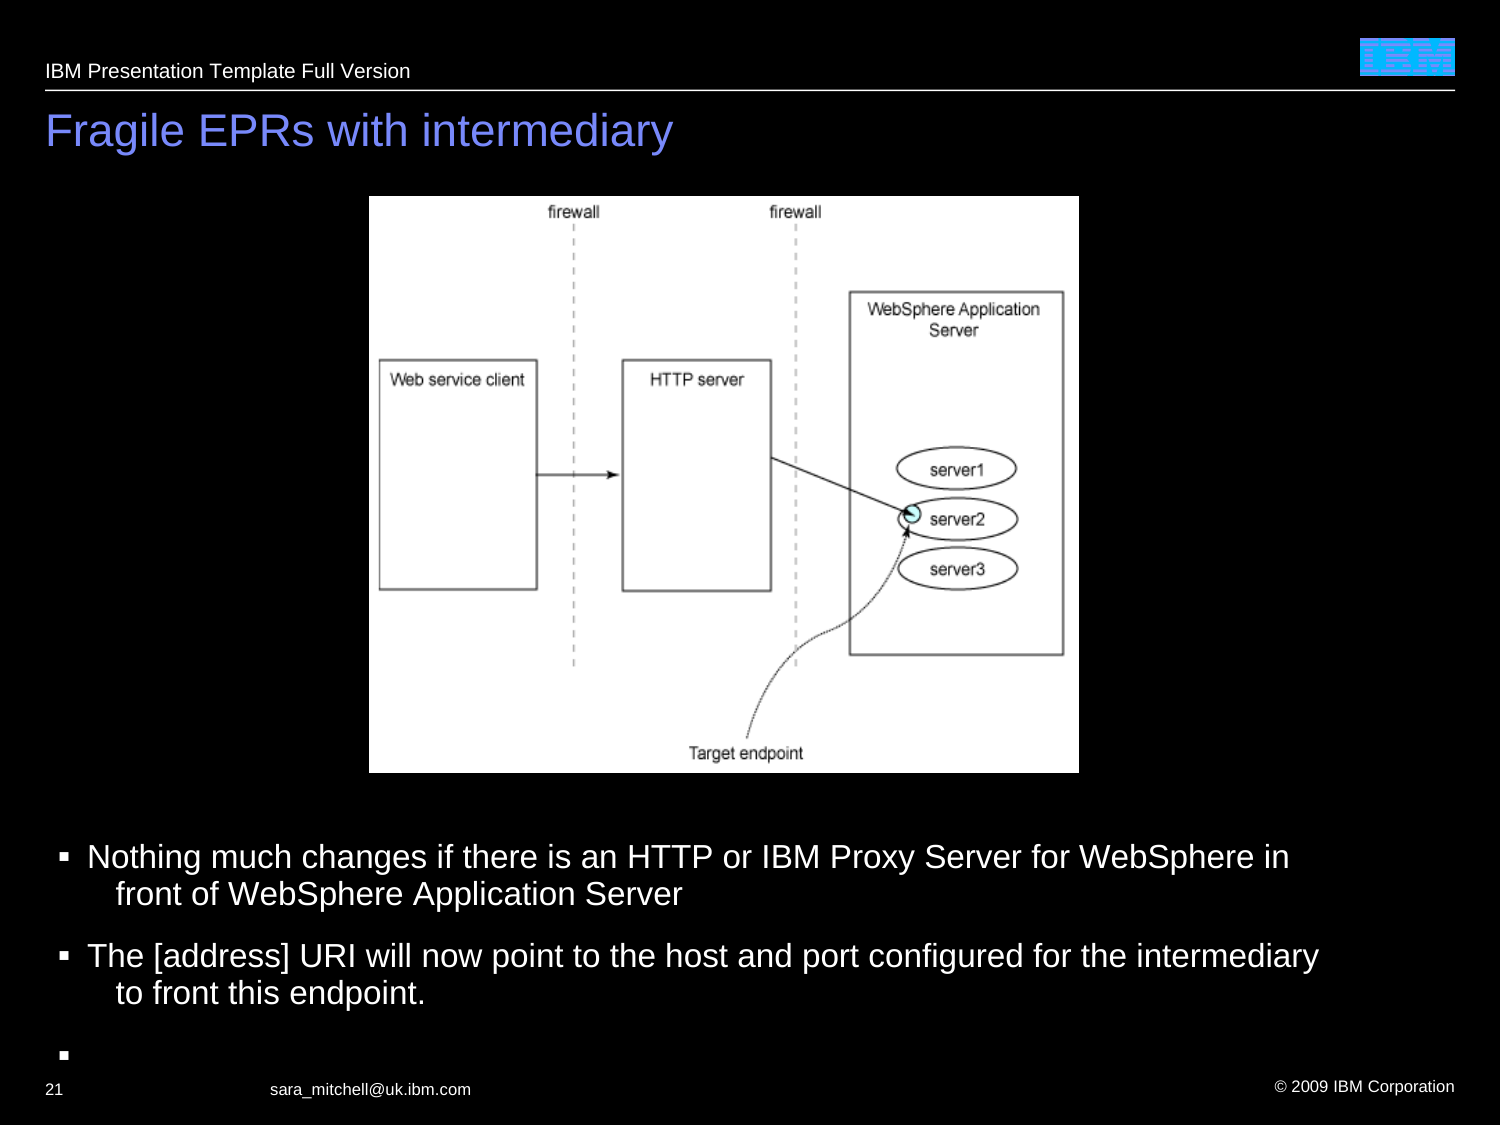

IBM Presentation Template Full Version
# Fragile EPRs with intermediary
Nothing much changes if there is an HTTP or IBM Proxy Server for WebSphere in front of WebSphere Application Server
The [address] URI will now point to the host and port configured for the intermediary to front this endpoint.
21